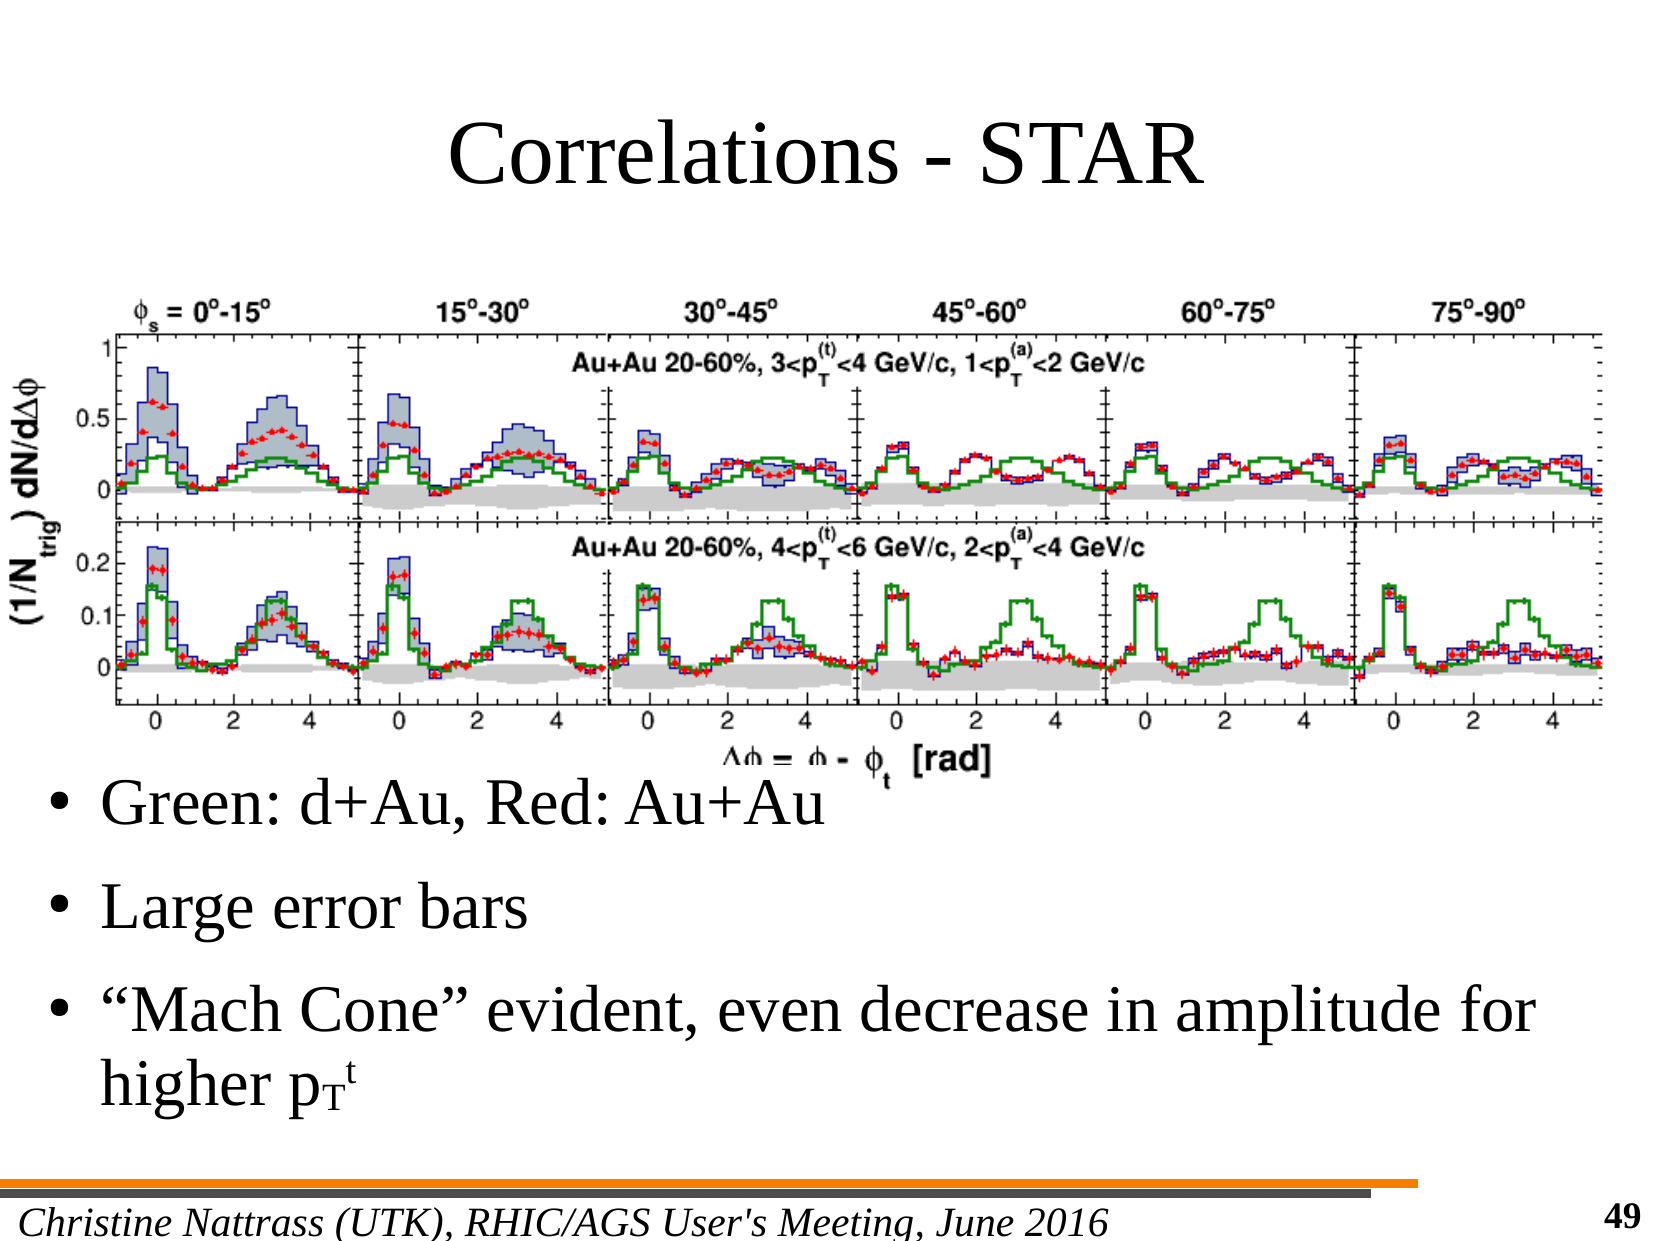

# Correlations - STAR
Green: d+Au, Red: Au+Au
Large error bars
“Mach Cone” evident, even decrease in amplitude for higher pTt